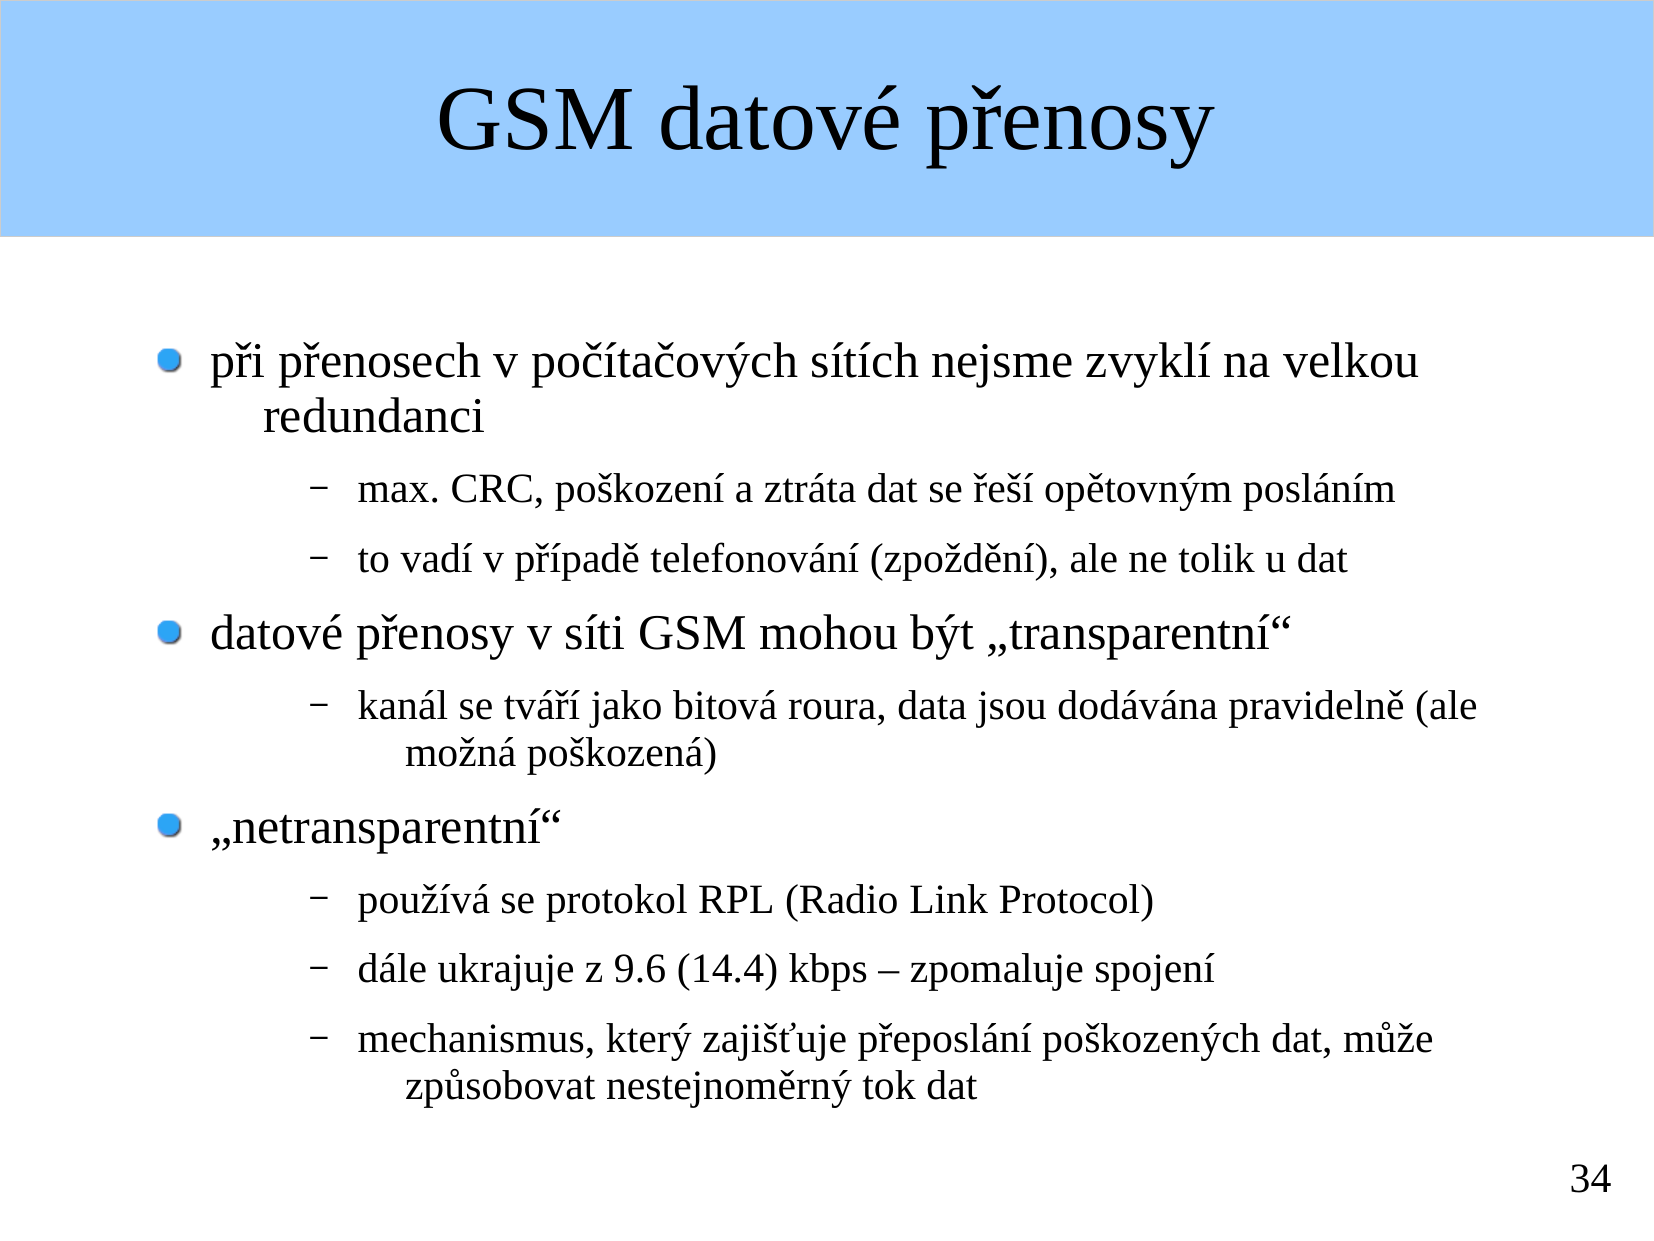

# GSM datové přenosy
při přenosech v počítačových sítích nejsme zvyklí na velkou redundanci
max. CRC, poškození a ztráta dat se řeší opětovným posláním
to vadí v případě telefonování (zpoždění), ale ne tolik u dat
datové přenosy v síti GSM mohou být „transparentní“
kanál se tváří jako bitová roura, data jsou dodávána pravidelně (ale možná poškozená)
„netransparentní“
používá se protokol RPL (Radio Link Protocol)
dále ukrajuje z 9.6 (14.4) kbps – zpomaluje spojení
mechanismus, který zajišťuje přeposlání poškozených dat, může způsobovat nestejnoměrný tok dat